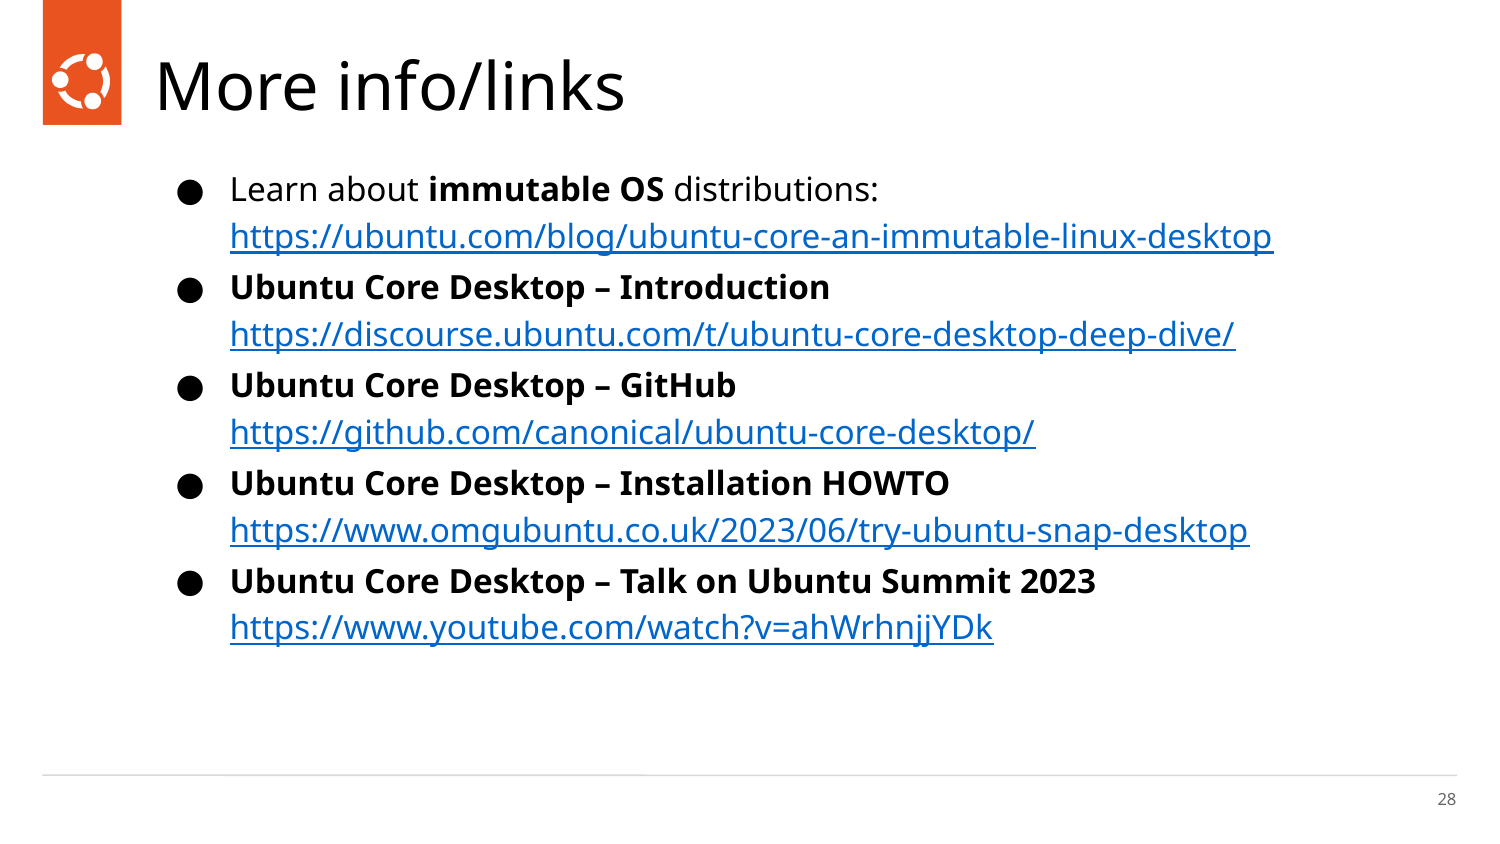

# More info/links
Learn about immutable OS distributions:
https://ubuntu.com/blog/ubuntu-core-an-immutable-linux-desktop
Ubuntu Core Desktop – Introduction
https://discourse.ubuntu.com/t/ubuntu-core-desktop-deep-dive/
Ubuntu Core Desktop – GitHub
https://github.com/canonical/ubuntu-core-desktop/
Ubuntu Core Desktop – Installation HOWTO
https://www.omgubuntu.co.uk/2023/06/try-ubuntu-snap-desktop
Ubuntu Core Desktop – Talk on Ubuntu Summit 2023
https://www.youtube.com/watch?v=ahWrhnjjYDk